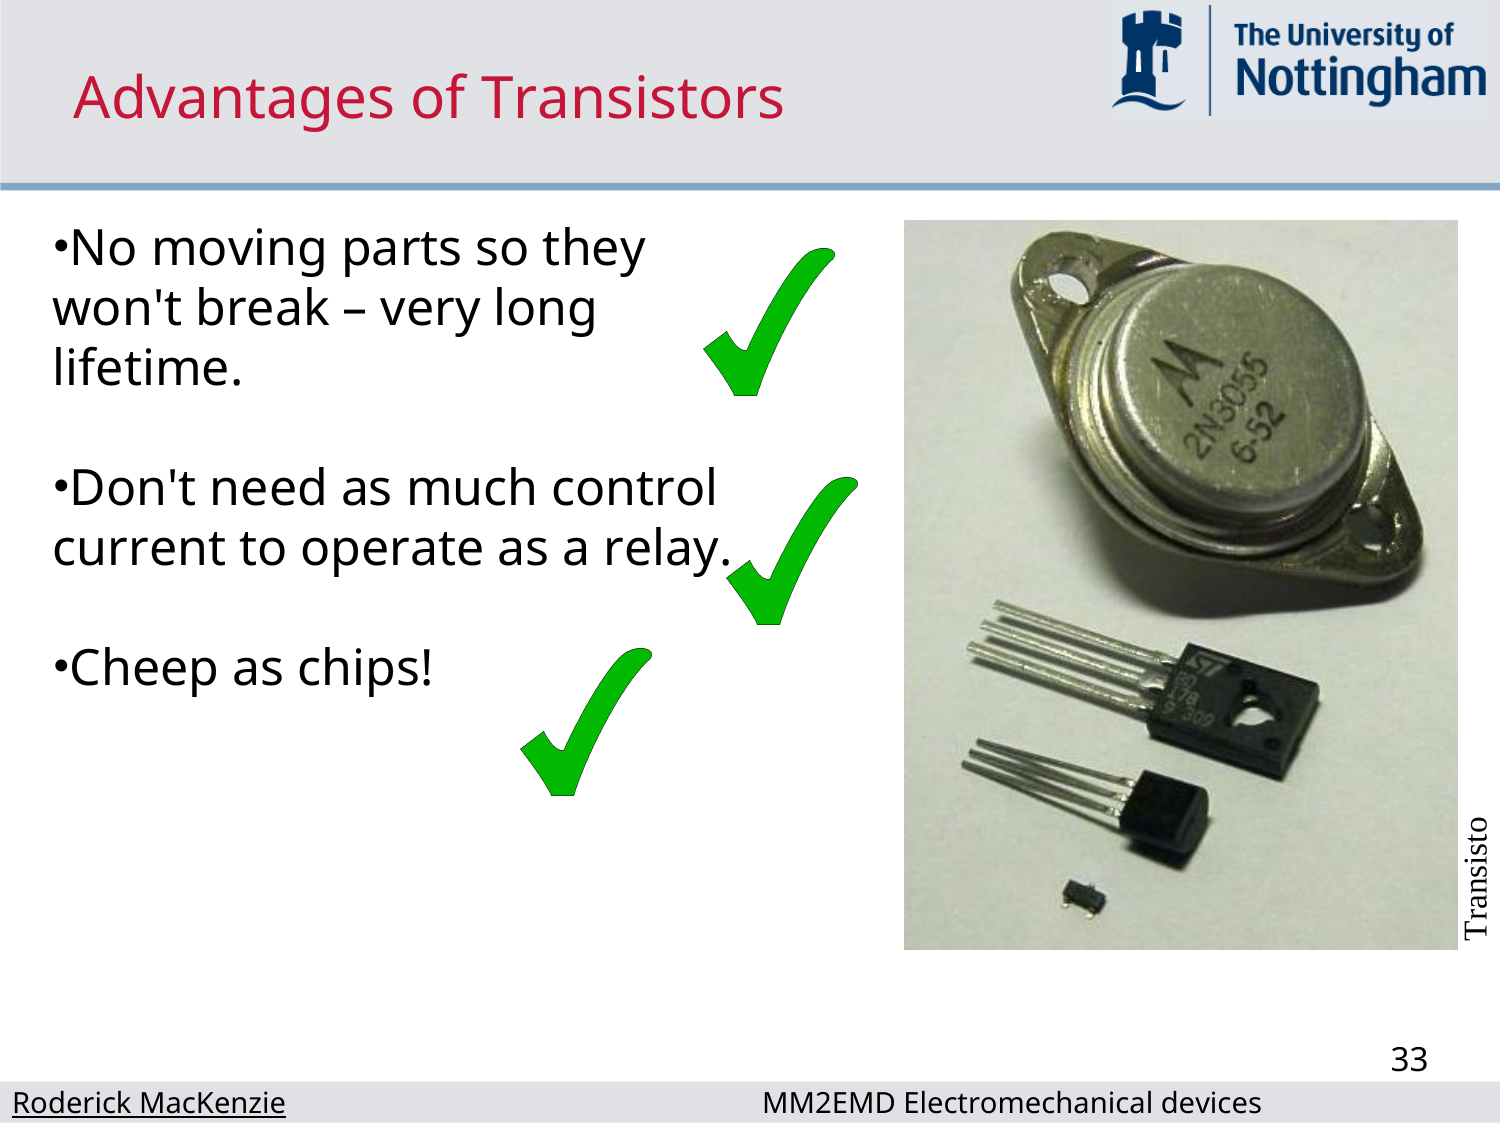

# Advantages of Transistors
No moving parts so they won't break – very long lifetime.
Don't need as much control current to operate as a relay.
Cheep as chips!
Transisto